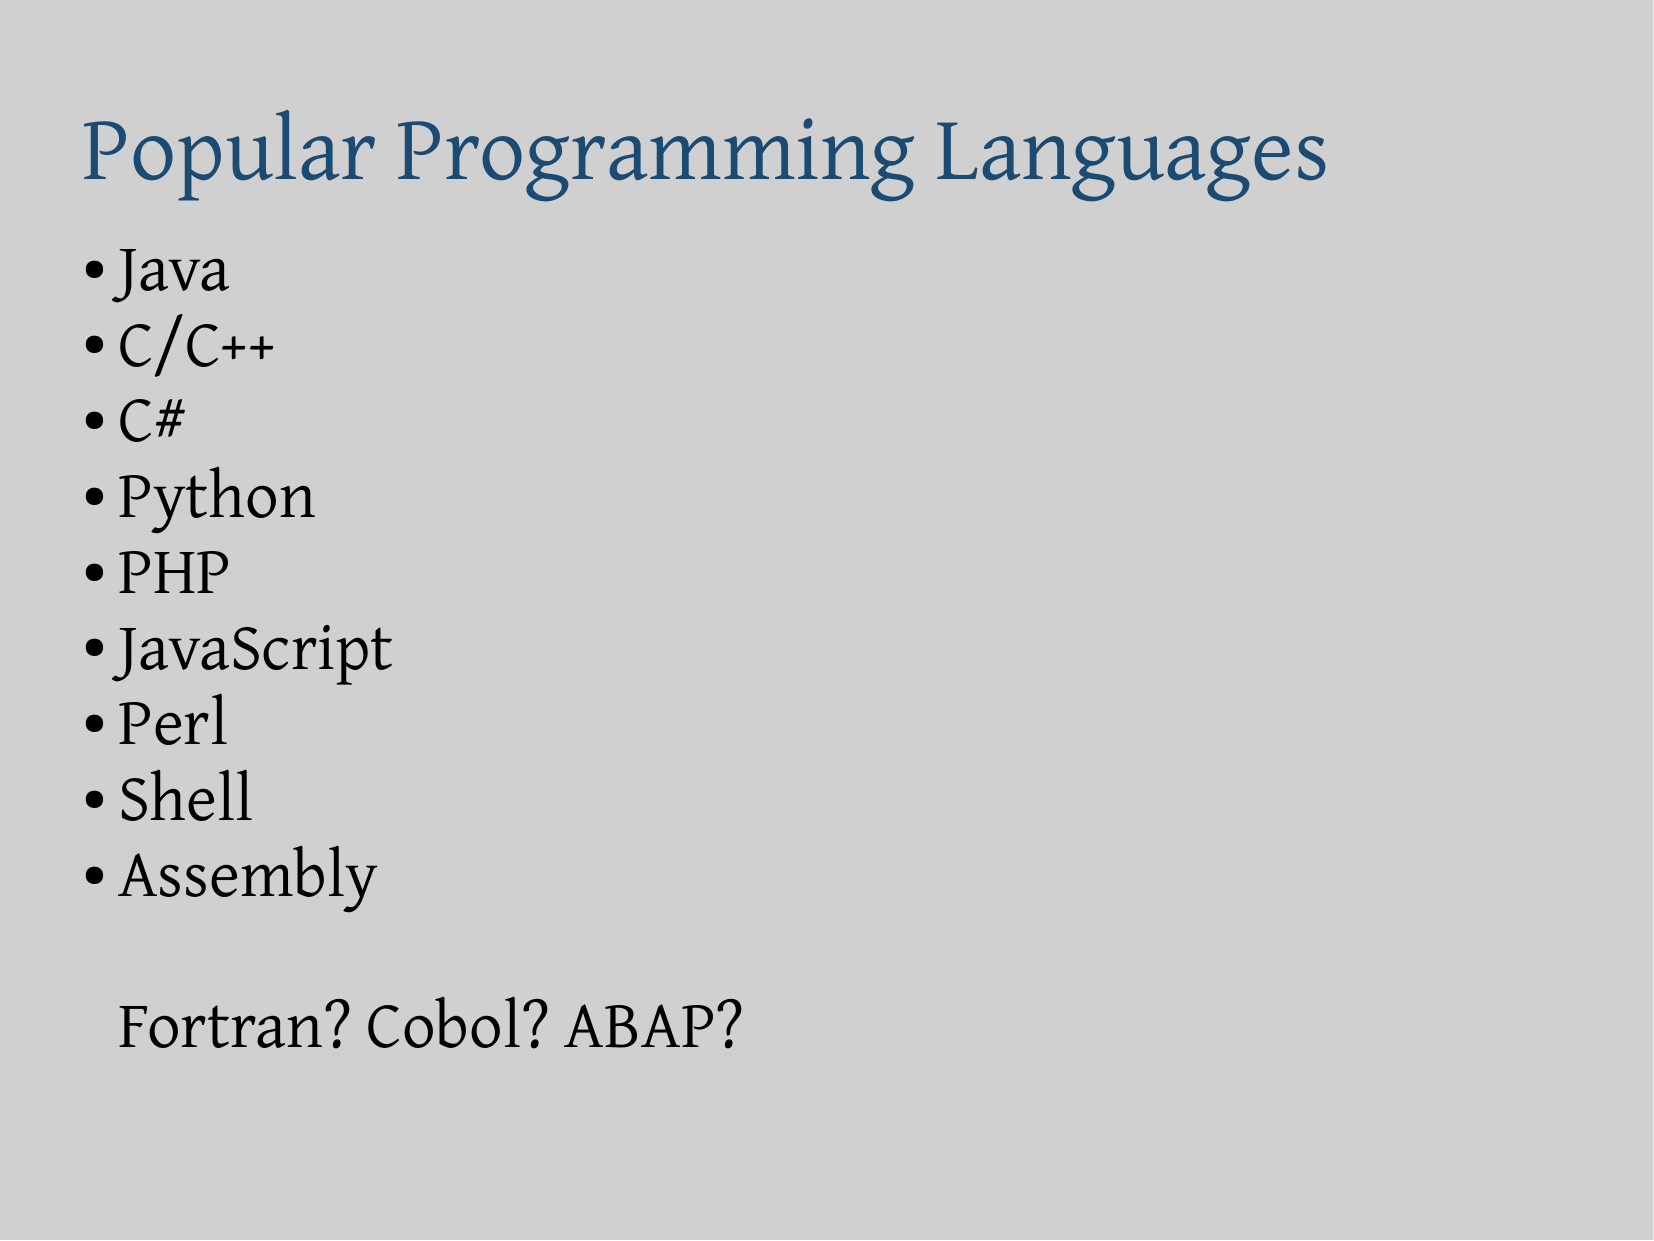

# Popular Programming Languages
Java
C/C++
C#
Python
PHP
JavaScript
Perl
Shell
Assembly
Fortran? Cobol? ABAP?